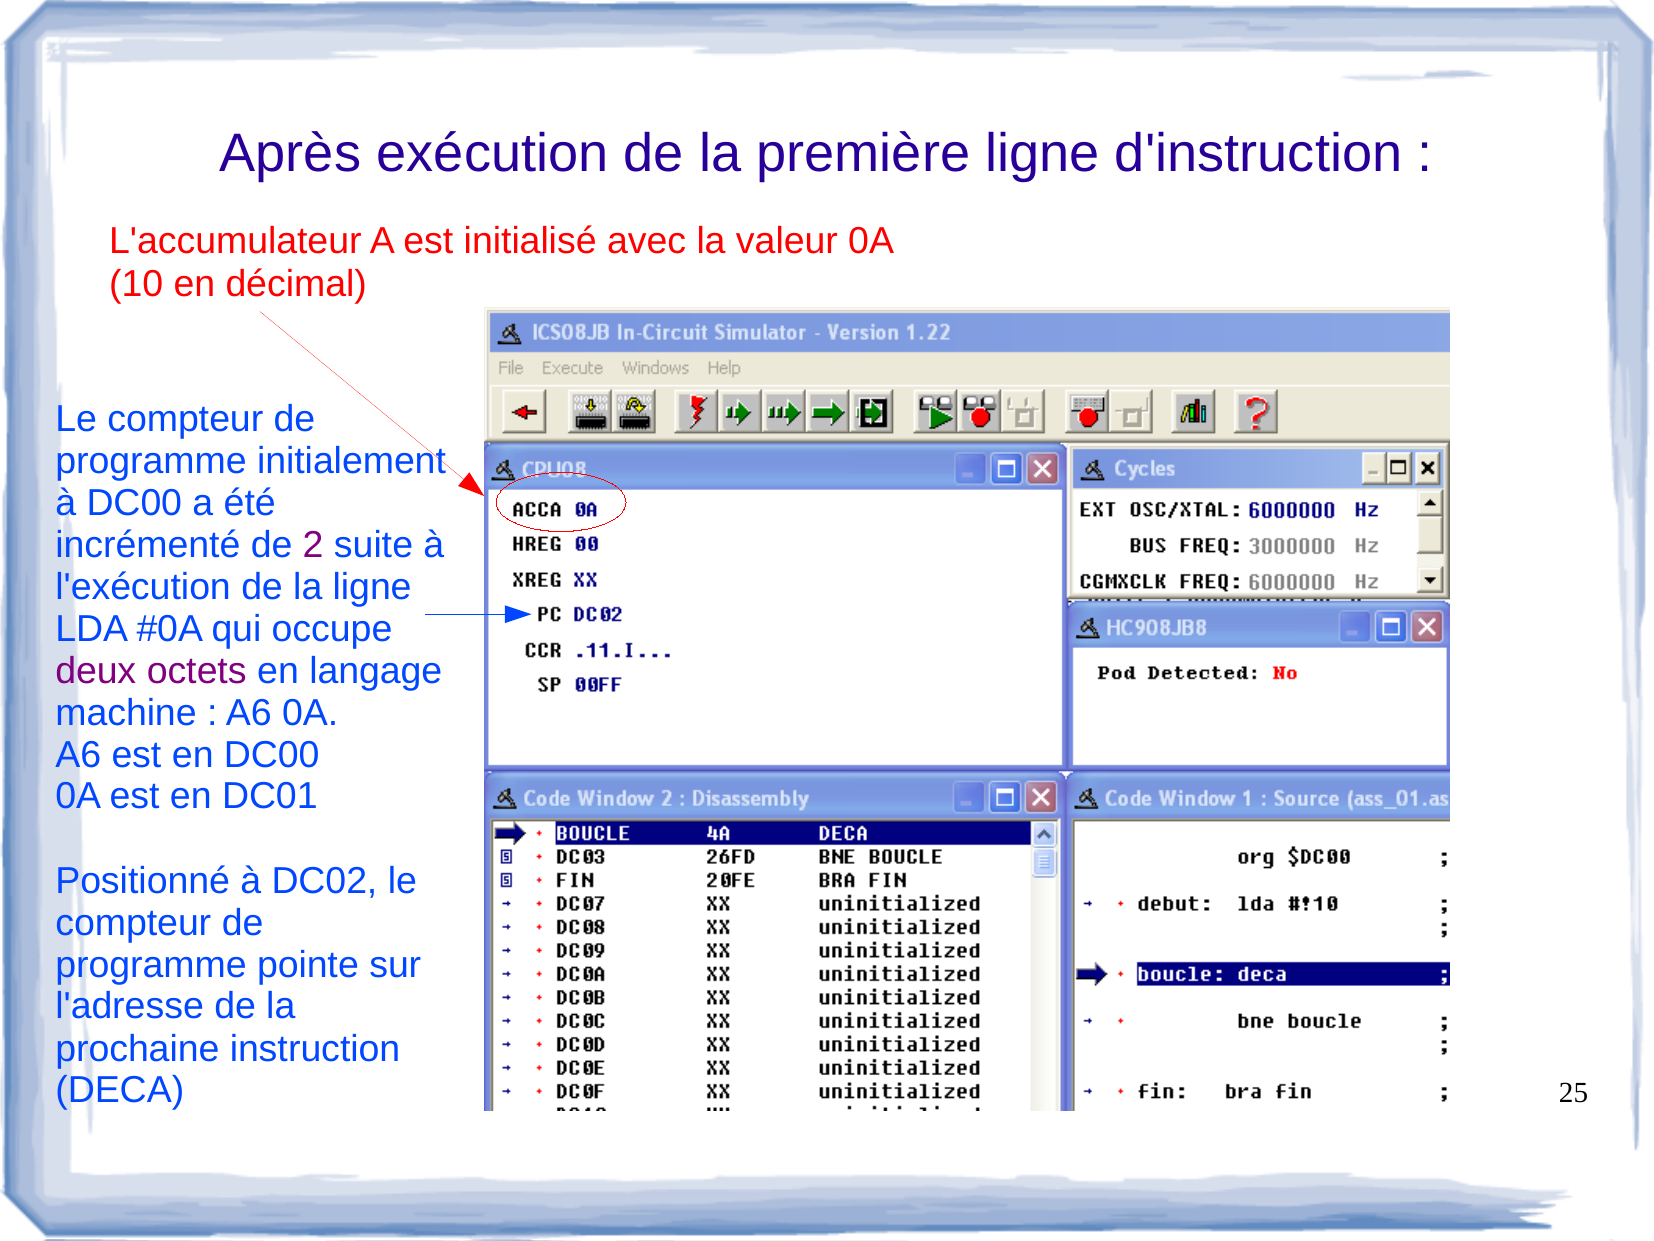

# Après exécution de la première ligne d'instruction :
L'accumulateur A est initialisé avec la valeur 0A (10 en décimal)
Le compteur de programme initialement à DC00 a été incrémenté de 2 suite à l'exécution de la ligne LDA #0A qui occupe deux octets en langage machine : A6 0A.
A6 est en DC00
0A est en DC01
Positionné à DC02, le compteur de programme pointe sur l'adresse de la prochaine instruction (DECA)
25